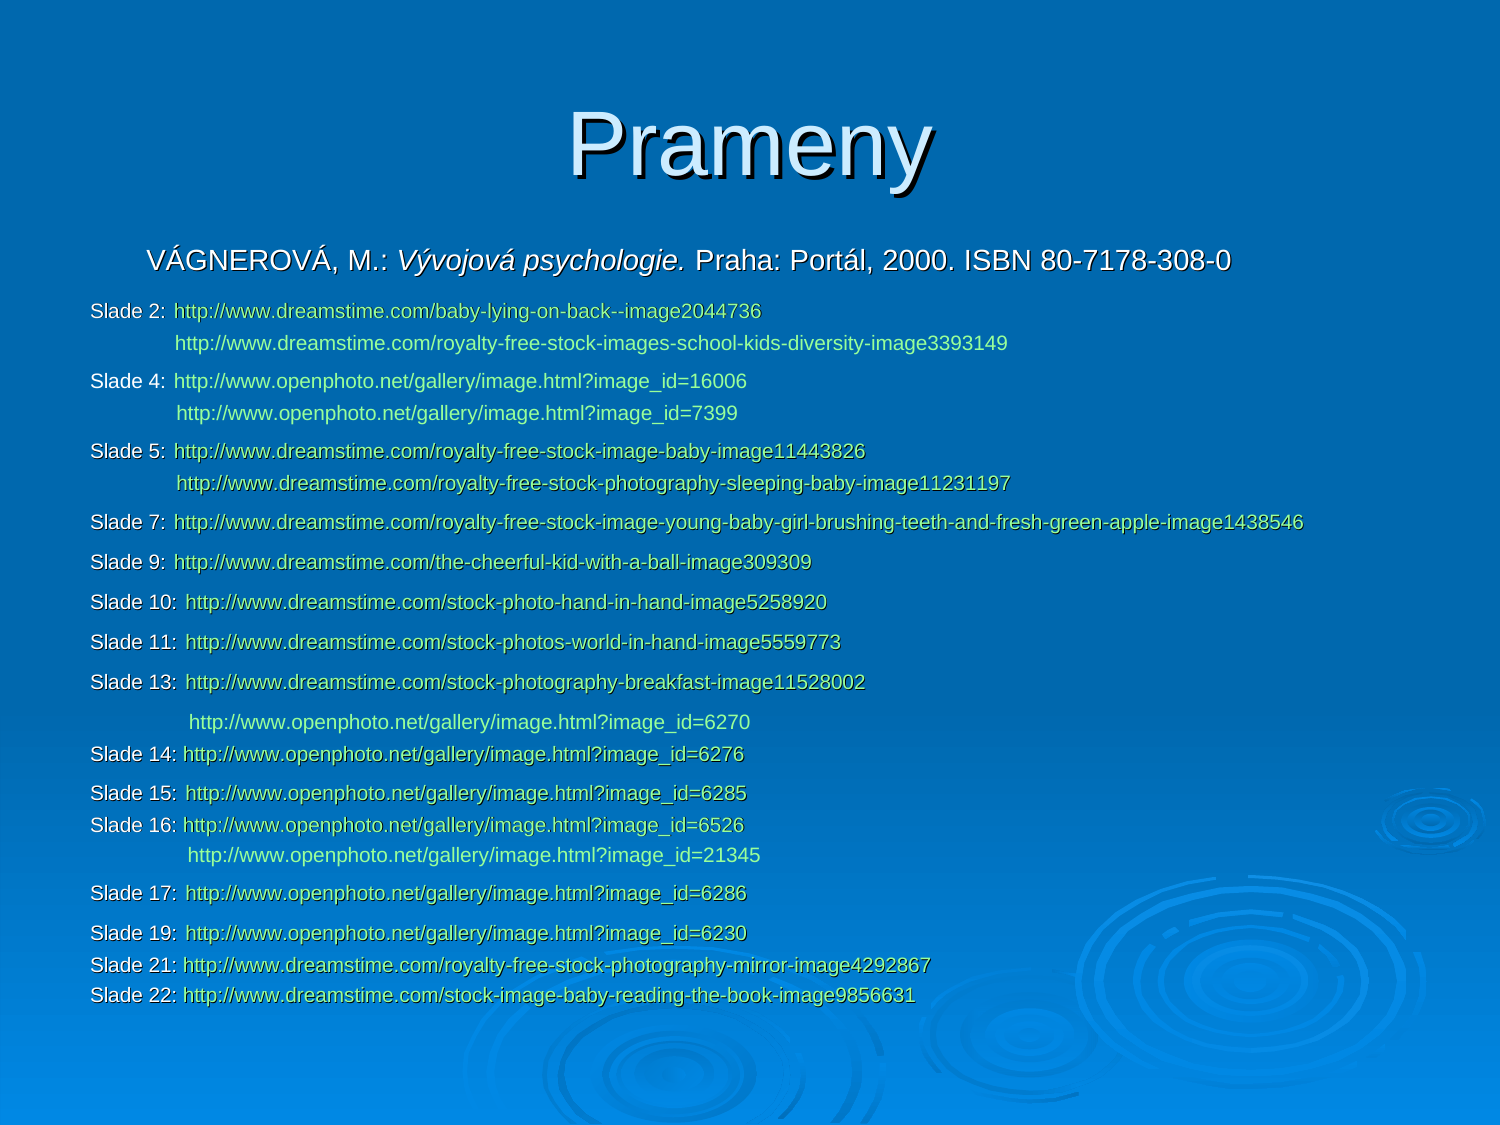

# Prameny
	VÁGNEROVÁ, M.: Vývojová psychologie. Praha: Portál, 2000. ISBN 80-7178-308-0
Slade 2: http://www.dreamstime.com/baby-lying-on-back--image2044736
	 http://www.dreamstime.com/royalty-free-stock-images-school-kids-diversity-image3393149
Slade 4: http://www.openphoto.net/gallery/image.html?image_id=16006
 http://www.openphoto.net/gallery/image.html?image_id=7399
Slade 5: http://www.dreamstime.com/royalty-free-stock-image-baby-image11443826
 http://www.dreamstime.com/royalty-free-stock-photography-sleeping-baby-image11231197
Slade 7: http://www.dreamstime.com/royalty-free-stock-image-young-baby-girl-brushing-teeth-and-fresh-green-apple-image1438546
Slade 9: http://www.dreamstime.com/the-cheerful-kid-with-a-ball-image309309
Slade 10: http://www.dreamstime.com/stock-photo-hand-in-hand-image5258920
Slade 11: http://www.dreamstime.com/stock-photos-world-in-hand-image5559773
Slade 13: http://www.dreamstime.com/stock-photography-breakfast-image11528002
 http://www.openphoto.net/gallery/image.html?image_id=6270
Slade 14: http://www.openphoto.net/gallery/image.html?image_id=6276
Slade 15: http://www.openphoto.net/gallery/image.html?image_id=6285
Slade 16: http://www.openphoto.net/gallery/image.html?image_id=6526
 http://www.openphoto.net/gallery/image.html?image_id=21345
Slade 17: http://www.openphoto.net/gallery/image.html?image_id=6286
Slade 19: http://www.openphoto.net/gallery/image.html?image_id=6230
Slade 21: http://www.dreamstime.com/royalty-free-stock-photography-mirror-image4292867
Slade 22: http://www.dreamstime.com/stock-image-baby-reading-the-book-image9856631